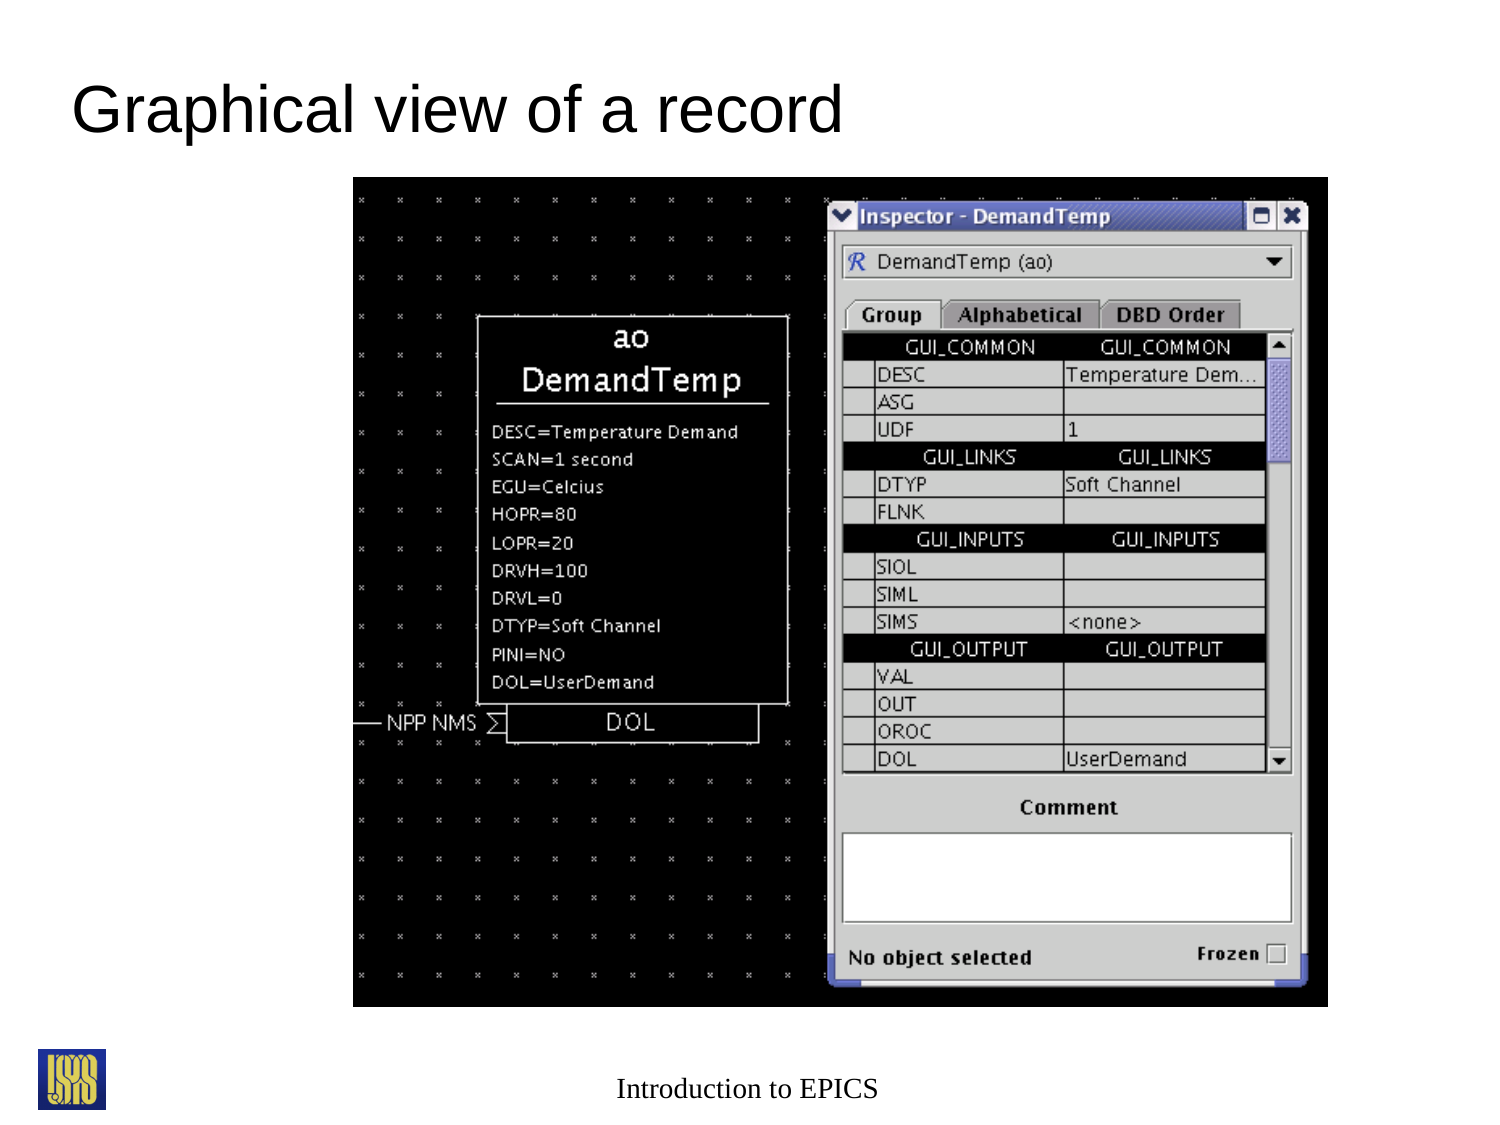

# Graphical view of a record
[Your Presentation Title]